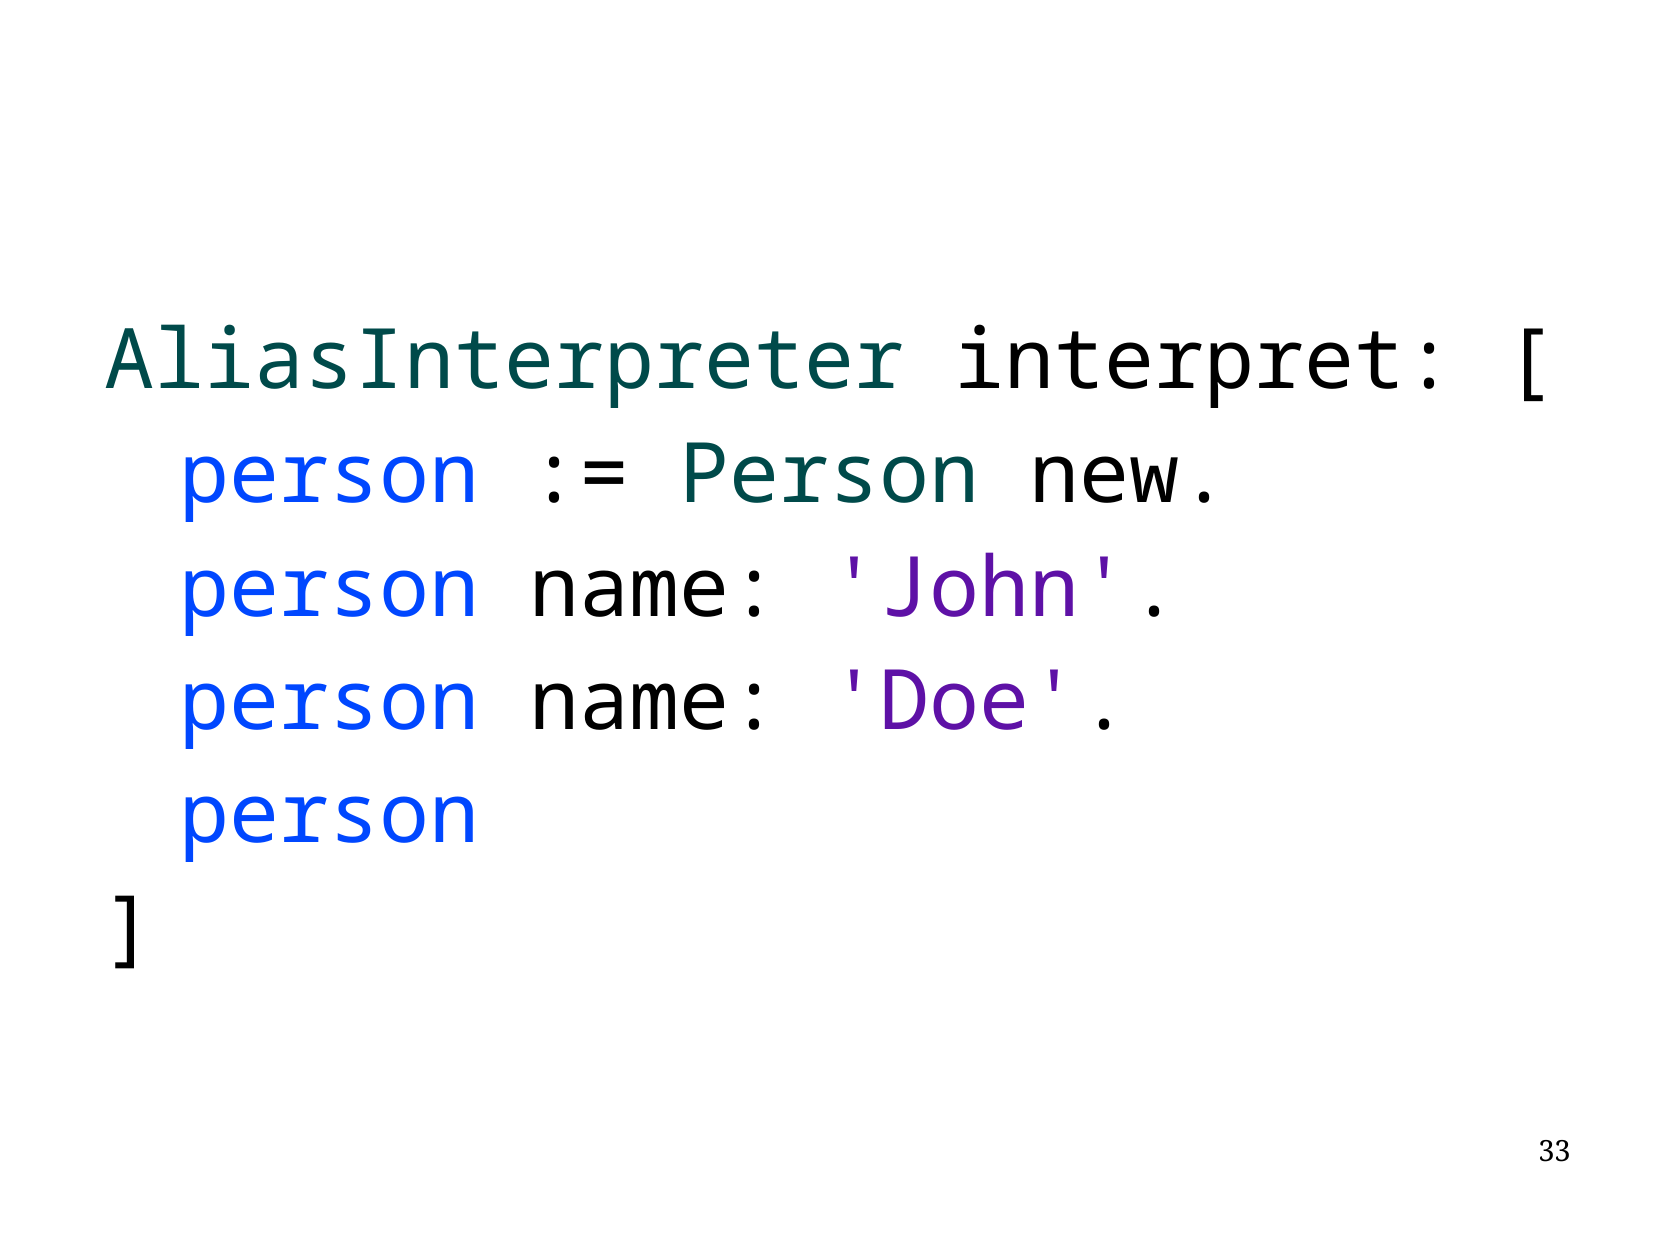

# AliasInterpreter interpret: [
	person := Person new.
	person name: 'John'.
	person name: 'Doe'.
	person
]
33